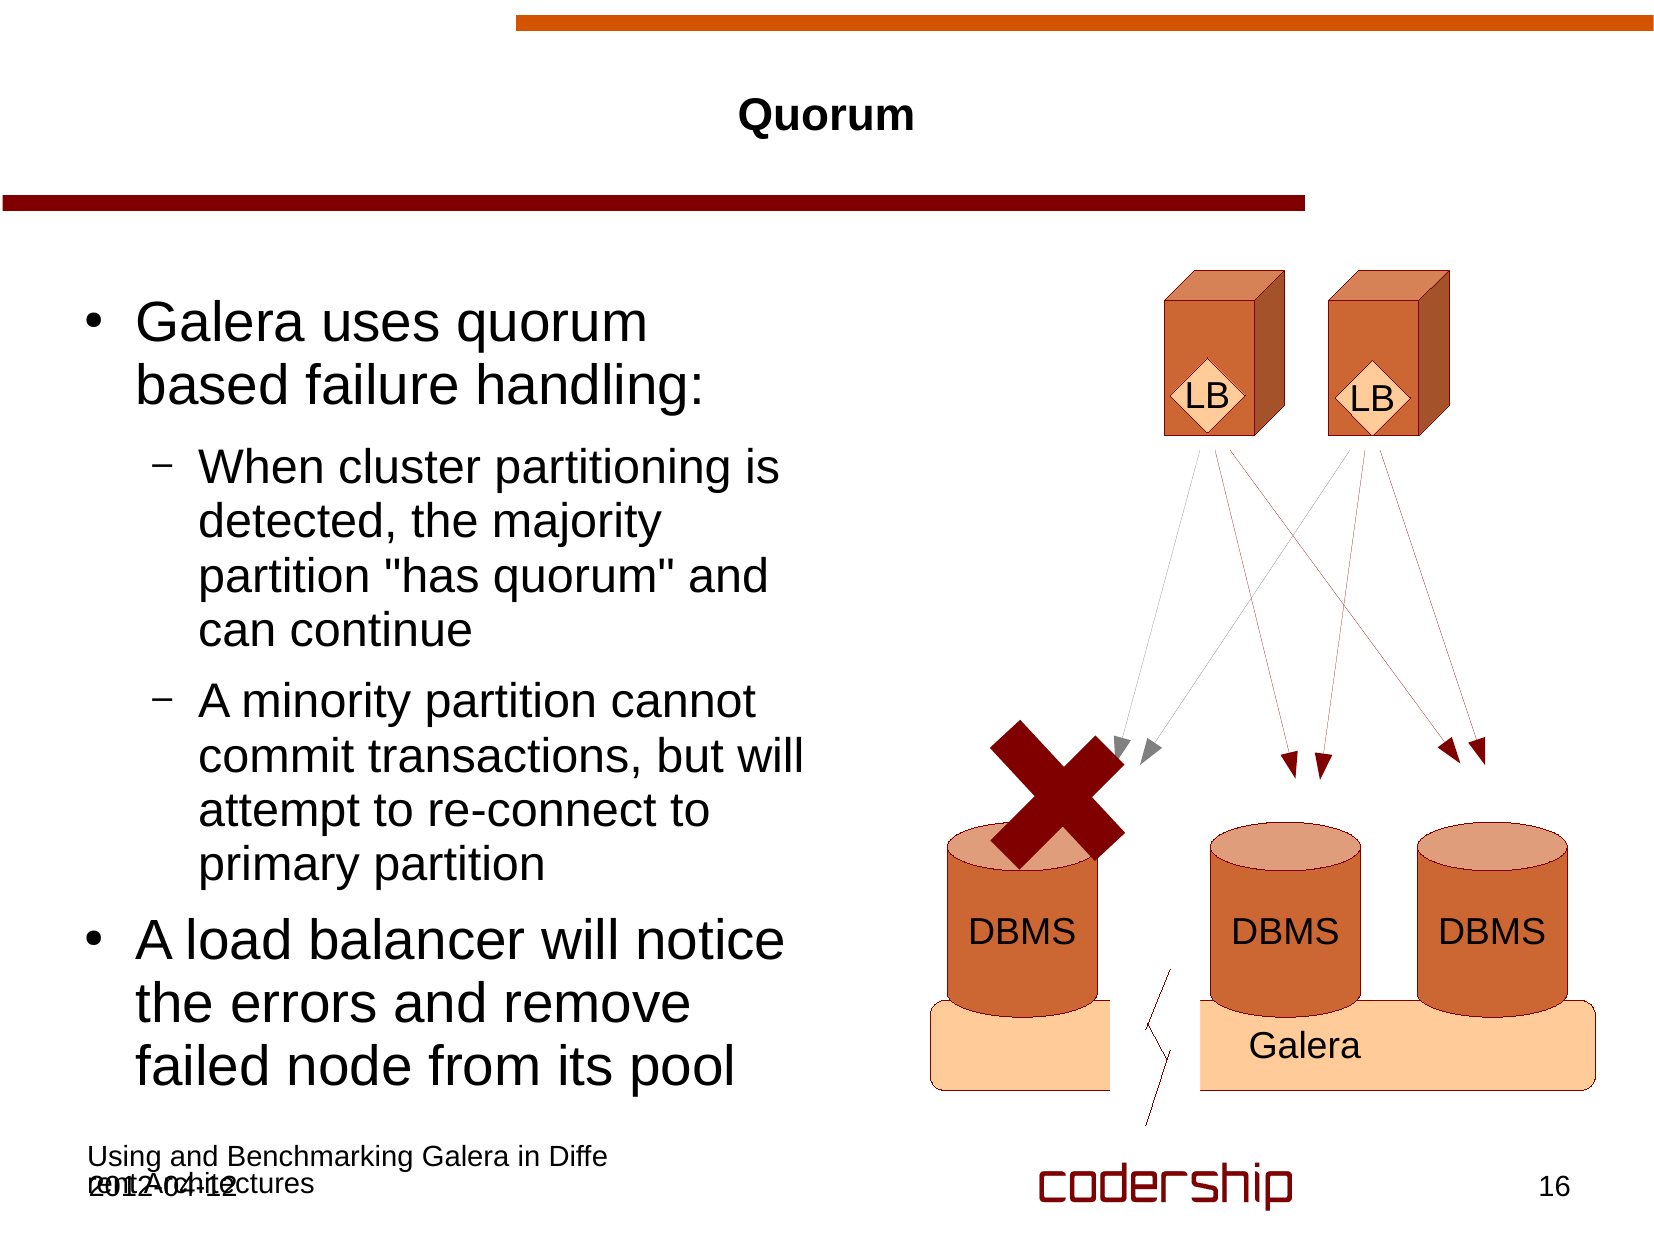

# Quorum
Galera uses quorum based failure handling:
When cluster partitioning is detected, the majority partition "has quorum" and can continue
A minority partition cannot commit transactions, but will attempt to re-connect to primary partition
A load balancer will notice the errors and remove failed node from its pool
LB
LB
DBMS
DBMS
DBMS
 Galera
Using and Benchmarking Galera in Different Architectures
2012-04-12
16